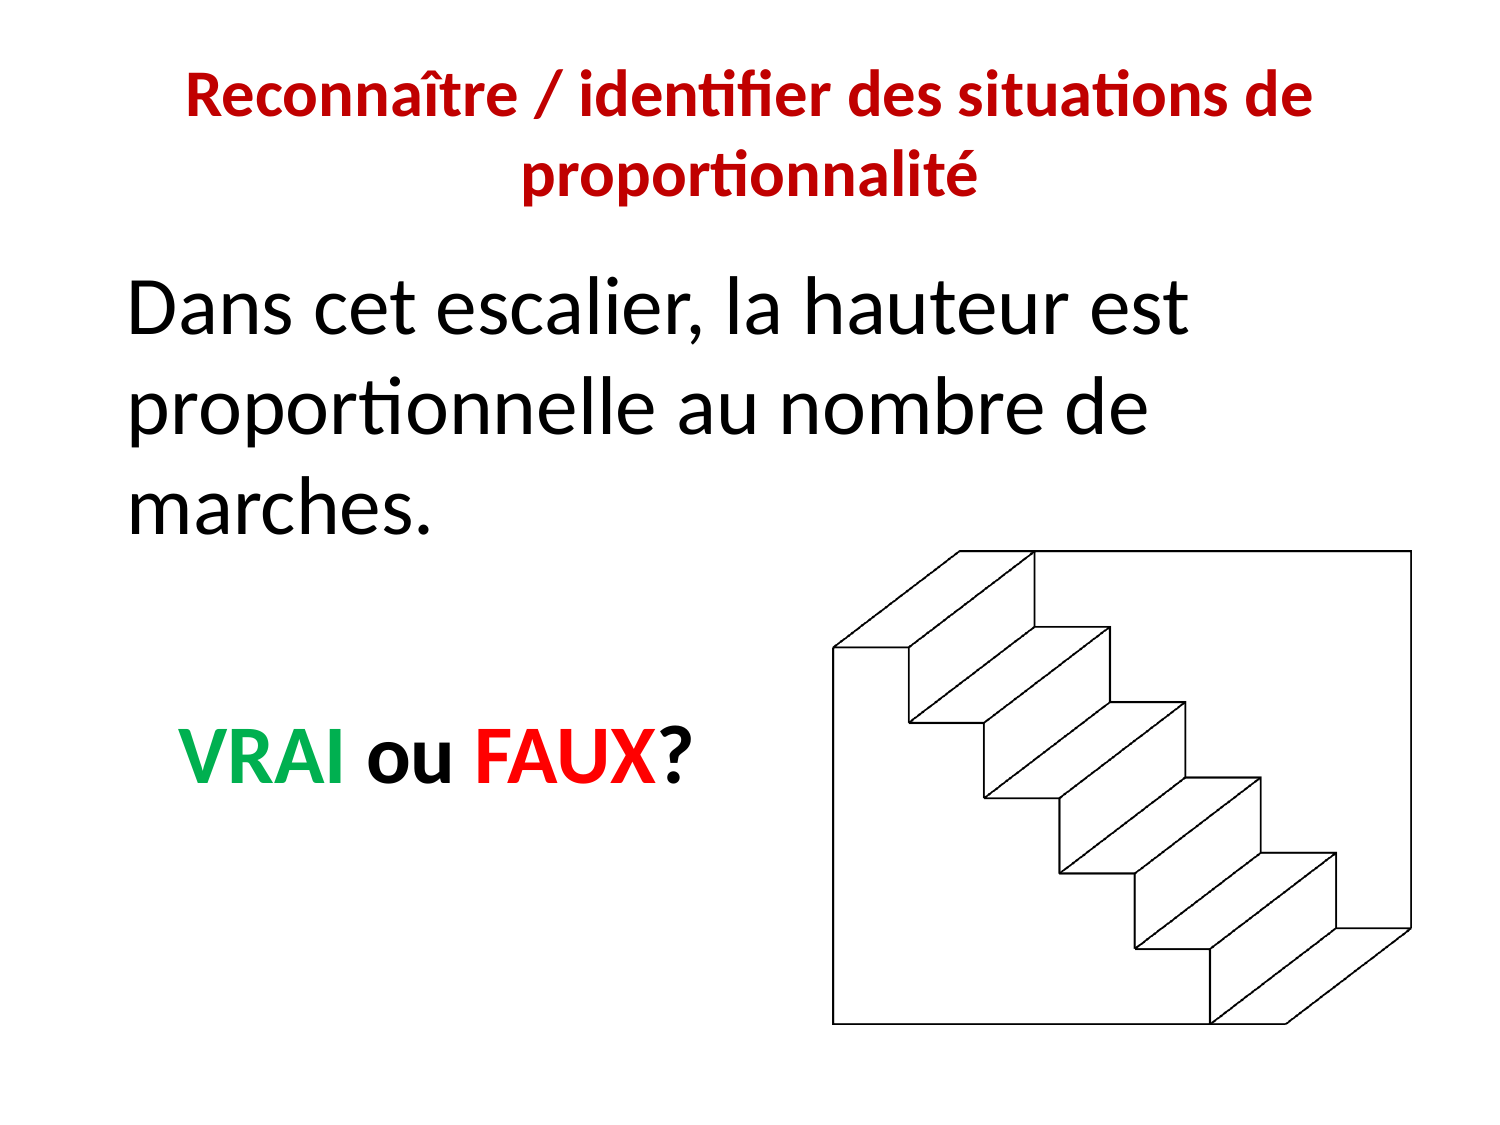

Reconnaître / identifier des situations de proportionnalité
Dans cet escalier, la hauteur est proportionnelle au nombre de marches.
VRAI ou FAUX?